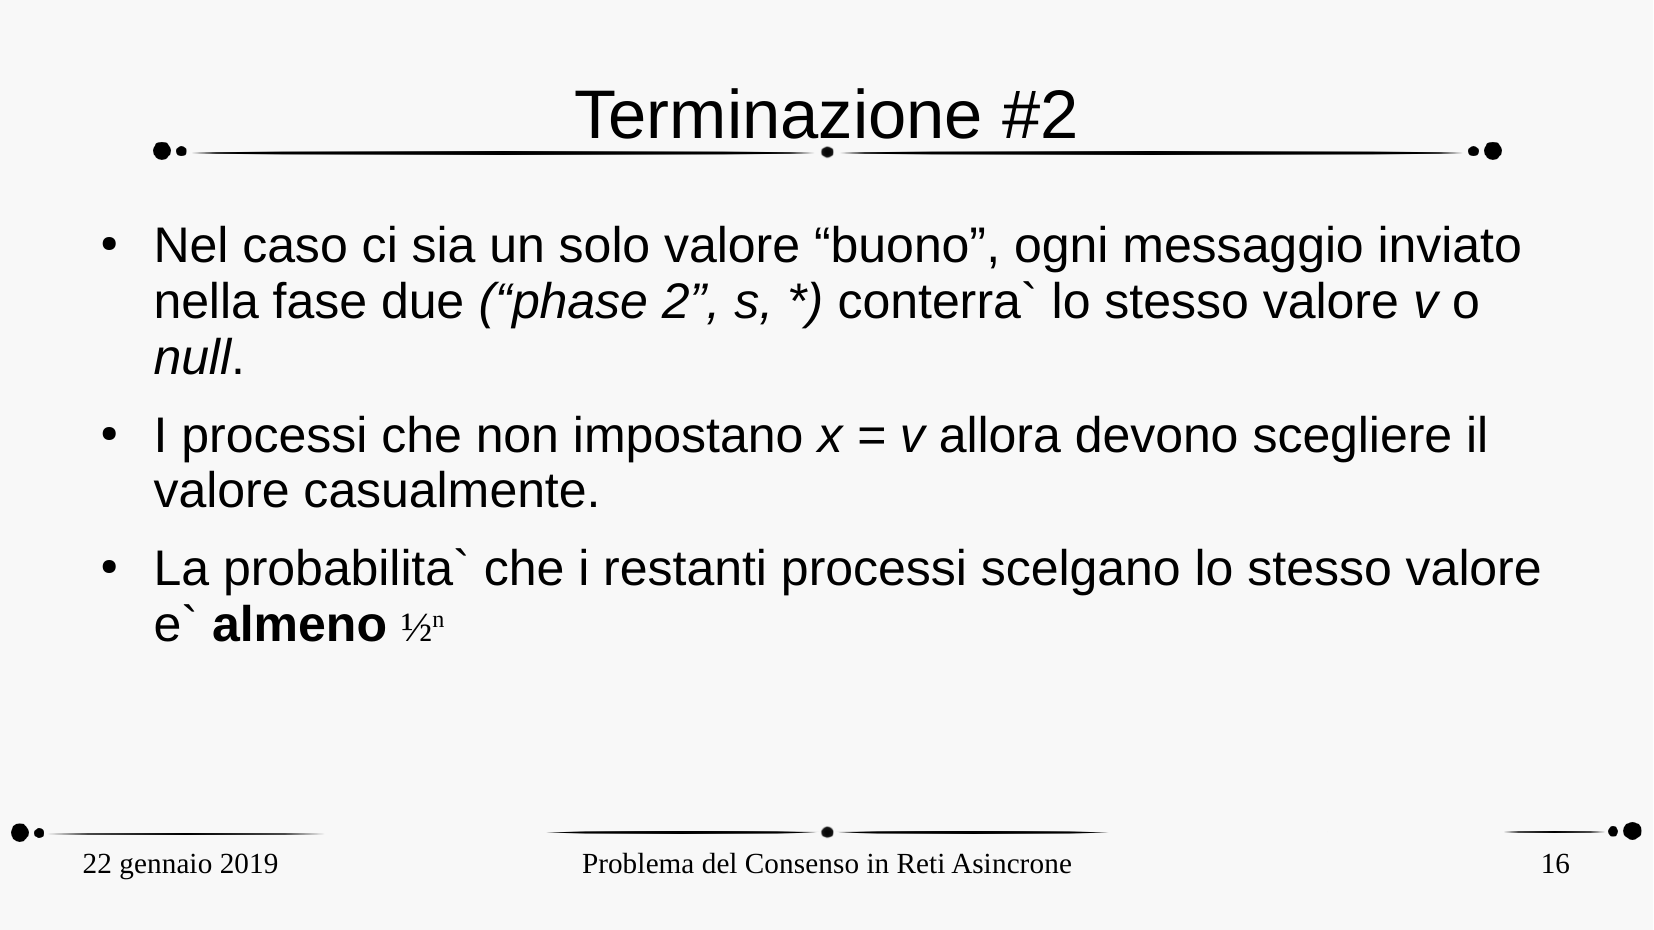

# Terminazione #2
Nel caso ci sia un solo valore “buono”, ogni messaggio inviato nella fase due (“phase 2”, s, *) conterra` lo stesso valore v o null.
I processi che non impostano x = v allora devono scegliere il valore casualmente.
La probabilita` che i restanti processi scelgano lo stesso valore e` almeno ½n
22 gennaio 2019
Problema del Consenso in Reti Asincrone
16